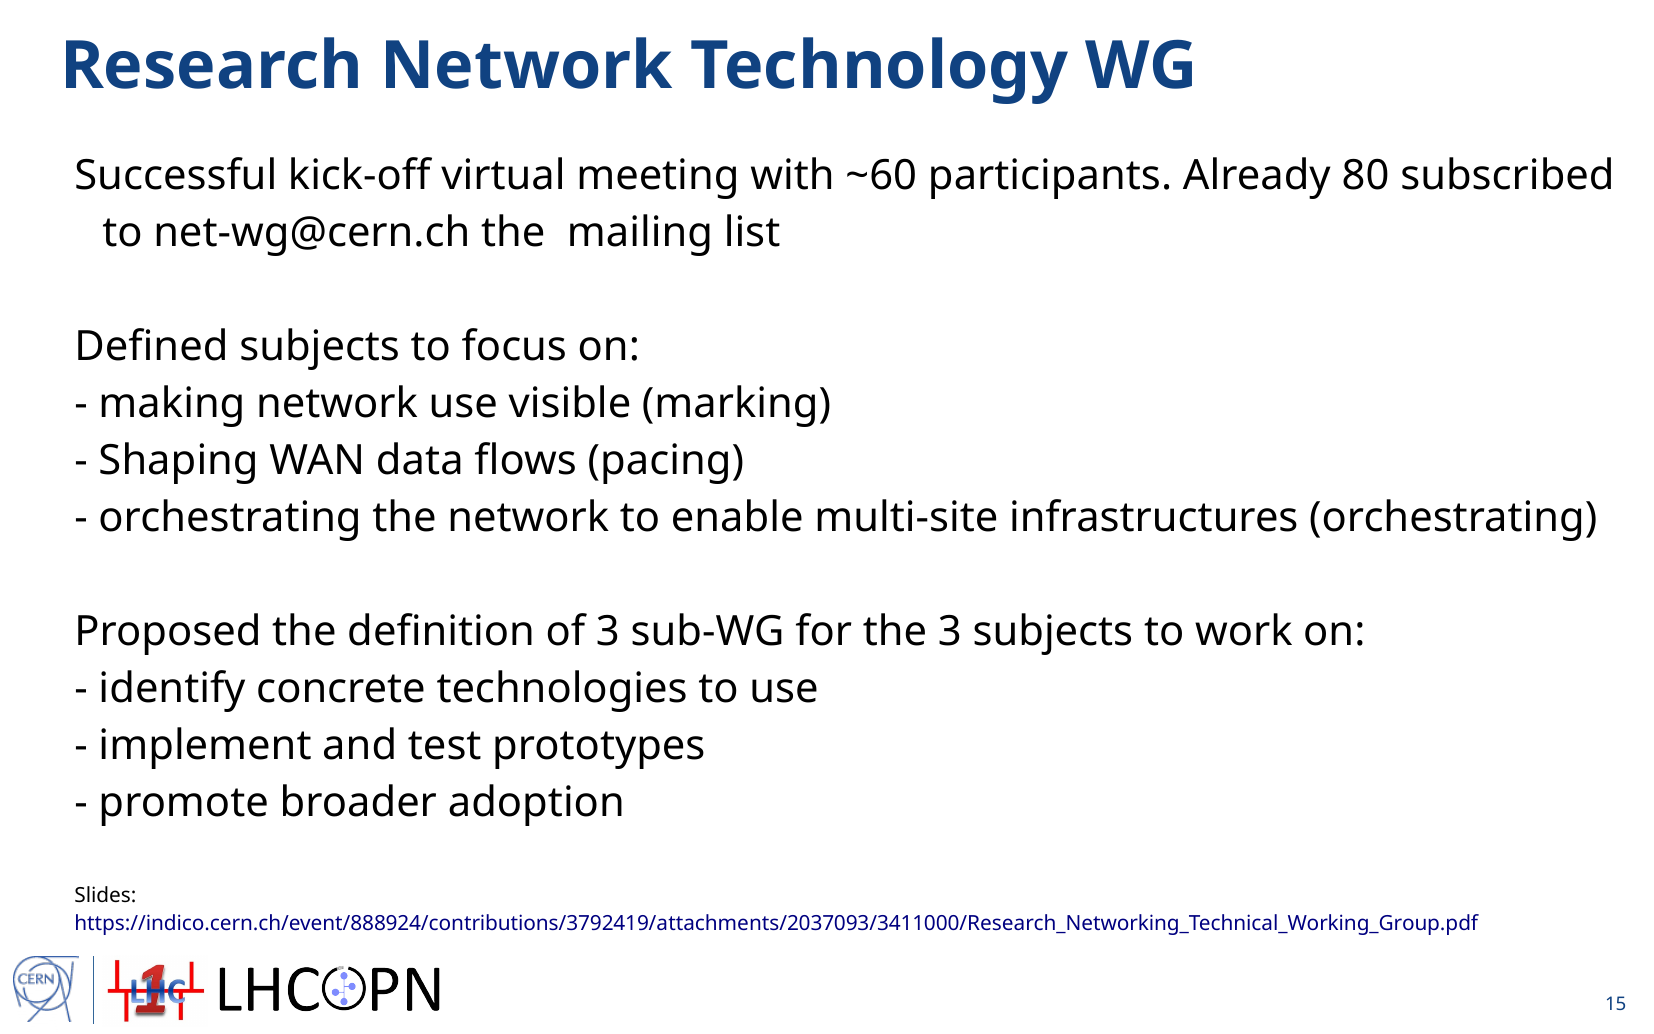

# Research Network Technology WG
Successful kick-off virtual meeting with ~60 participants. Already 80 subscribed to net-wg@cern.ch the mailing list
Defined subjects to focus on:
- making network use visible (marking)
- Shaping WAN data flows (pacing)
- orchestrating the network to enable multi-site infrastructures (orchestrating)
Proposed the definition of 3 sub-WG for the 3 subjects to work on:
- identify concrete technologies to use
- implement and test prototypes
- promote broader adoption
Slides:
https://indico.cern.ch/event/888924/contributions/3792419/attachments/2037093/3411000/Research_Networking_Technical_Working_Group.pdf